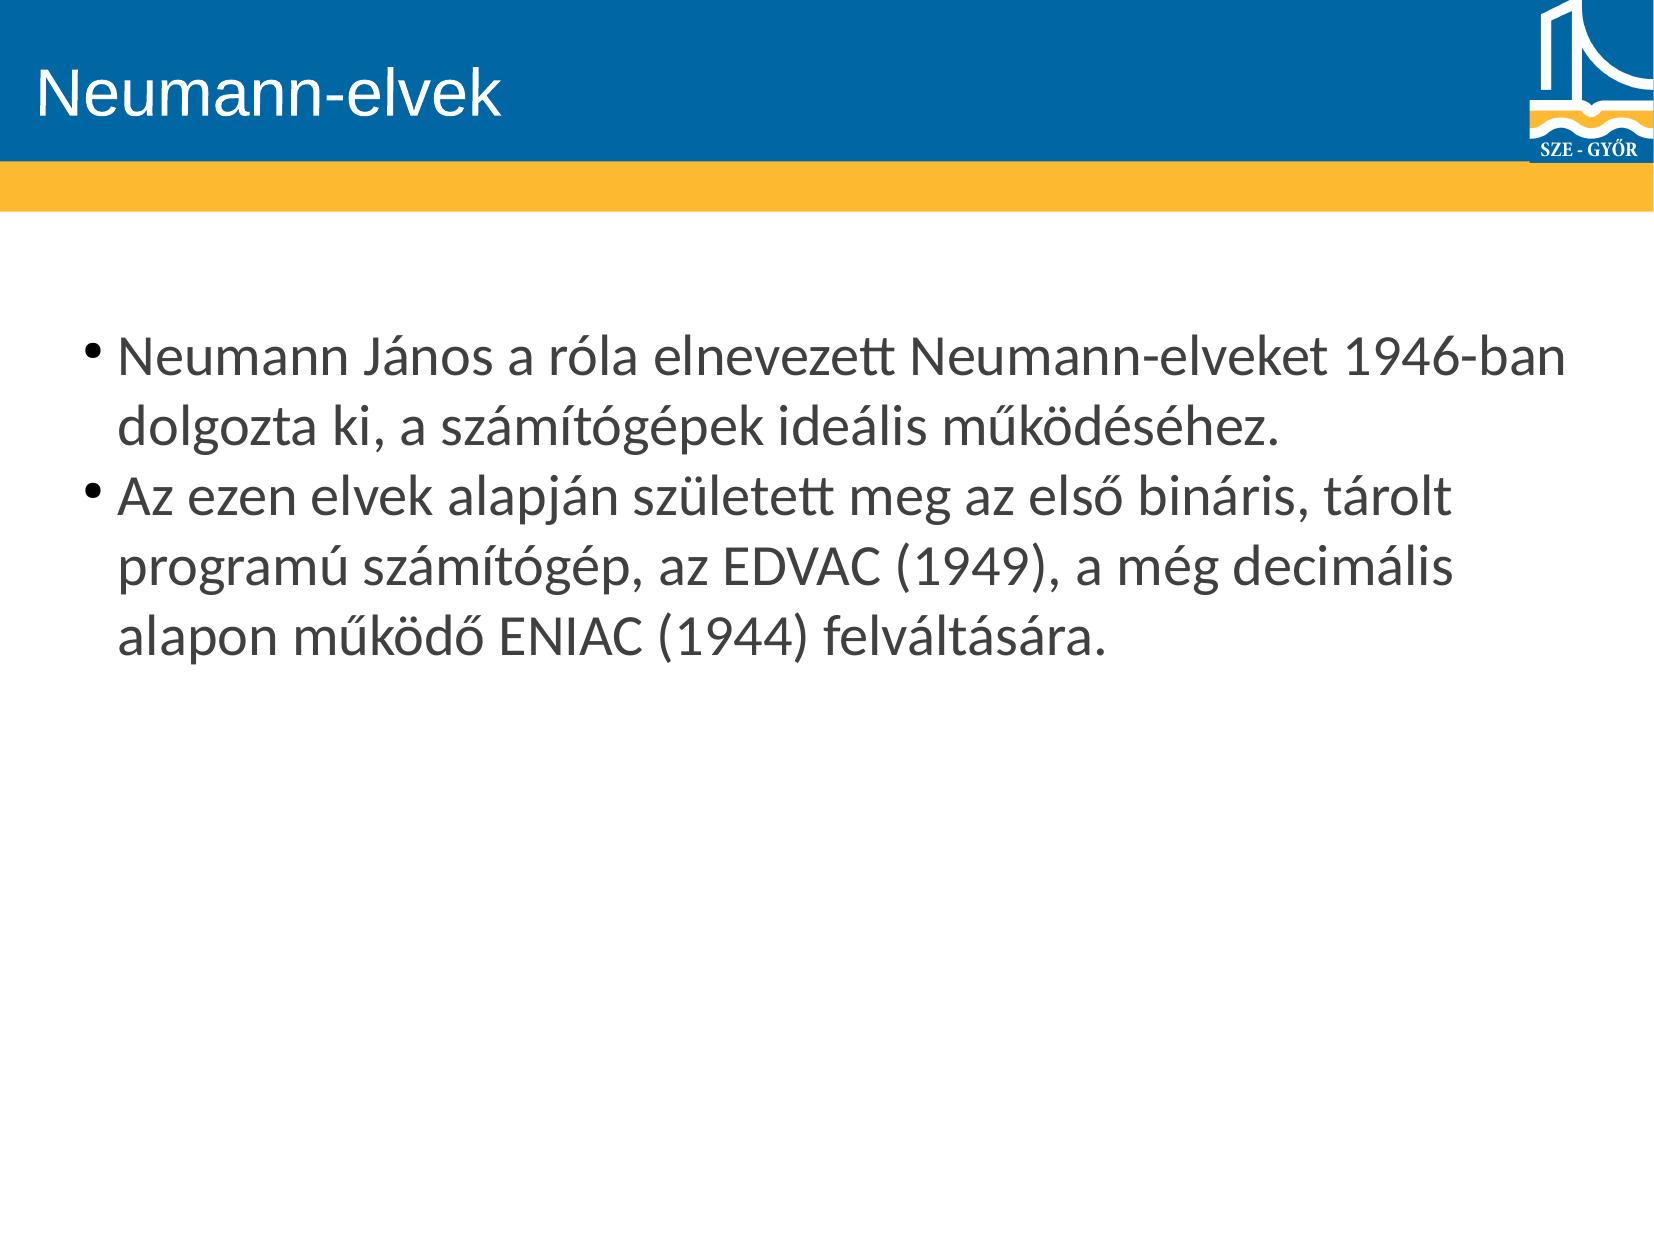

Neumann-elvek
Neumann János a róla elnevezett Neumann-elveket 1946-ban dolgozta ki, a számítógépek ideális működéséhez.
Az ezen elvek alapján született meg az első bináris, tárolt programú számítógép, az EDVAC (1949), a még decimális alapon működő ENIAC (1944) felváltására.